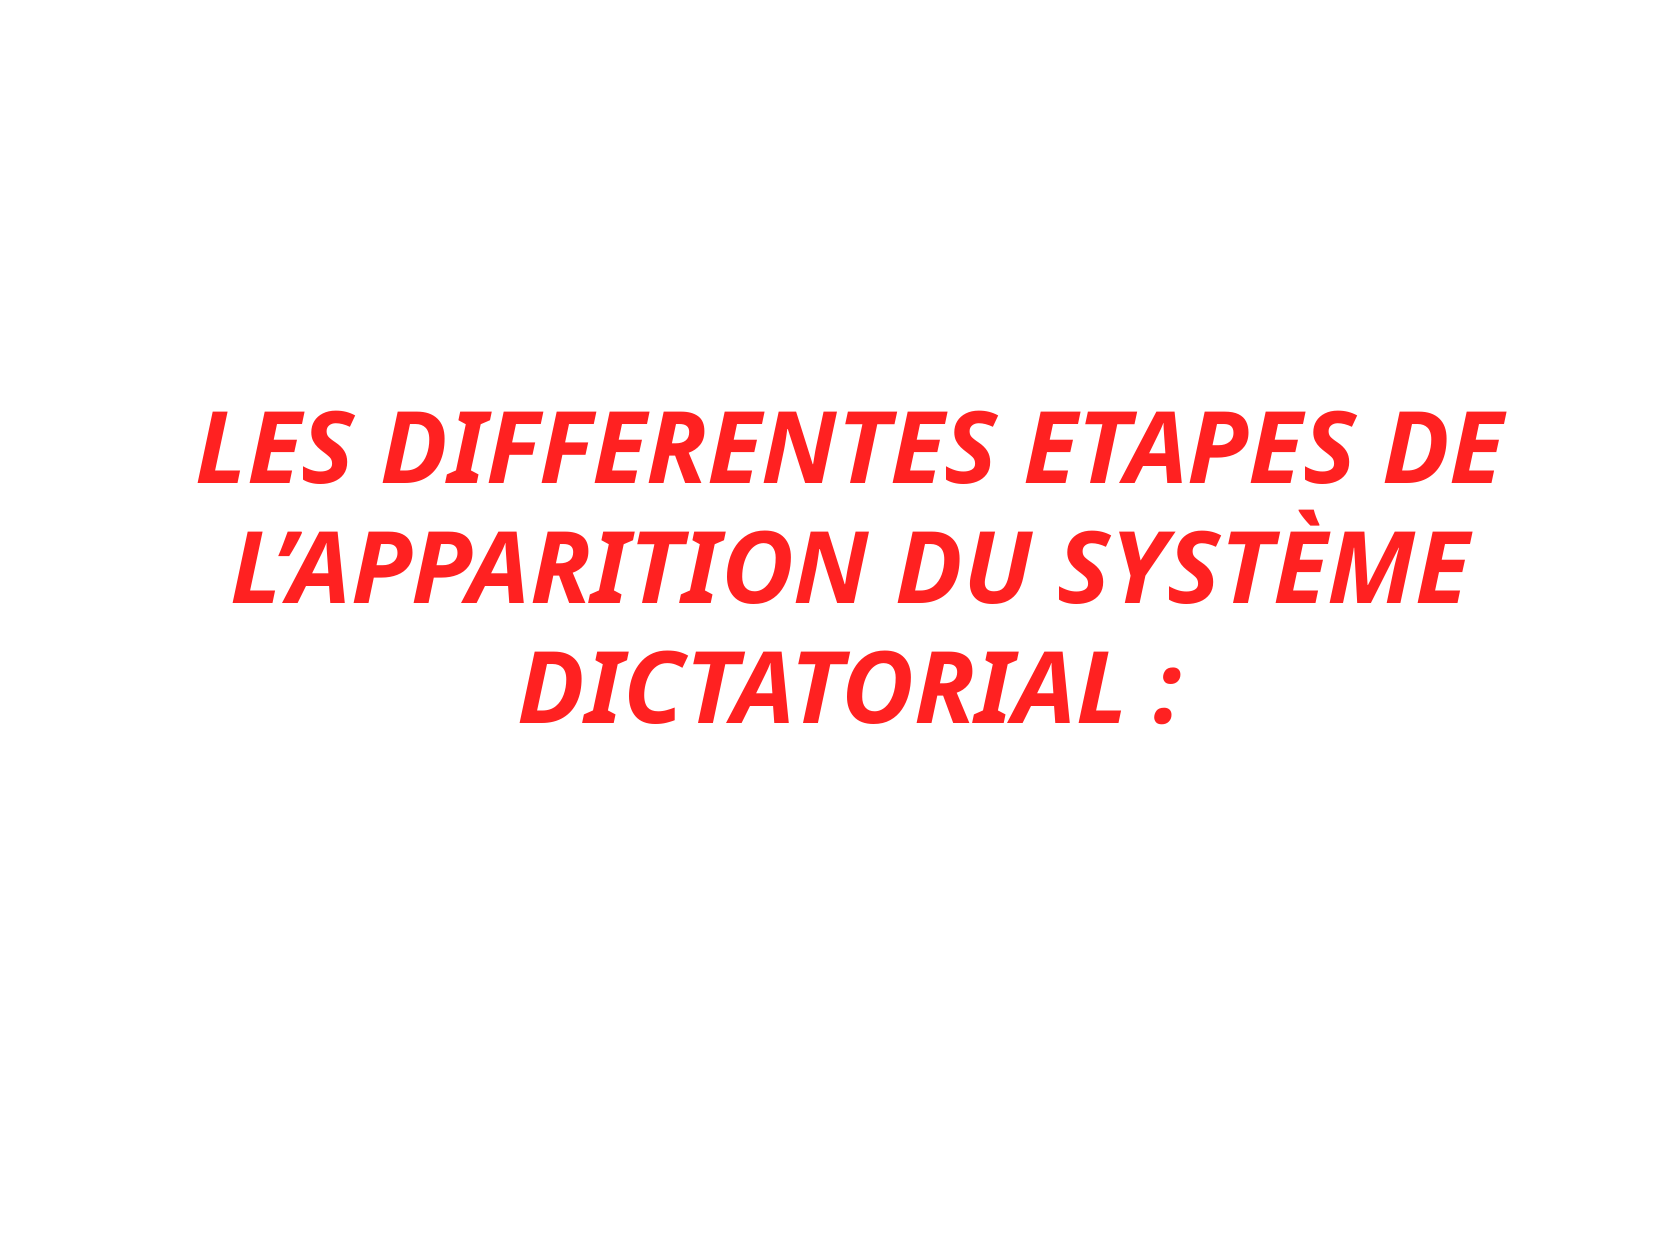

# LES DIFFERENTES ETAPES DE L’APPARITION DU SYSTÈME DICTATORIAL :